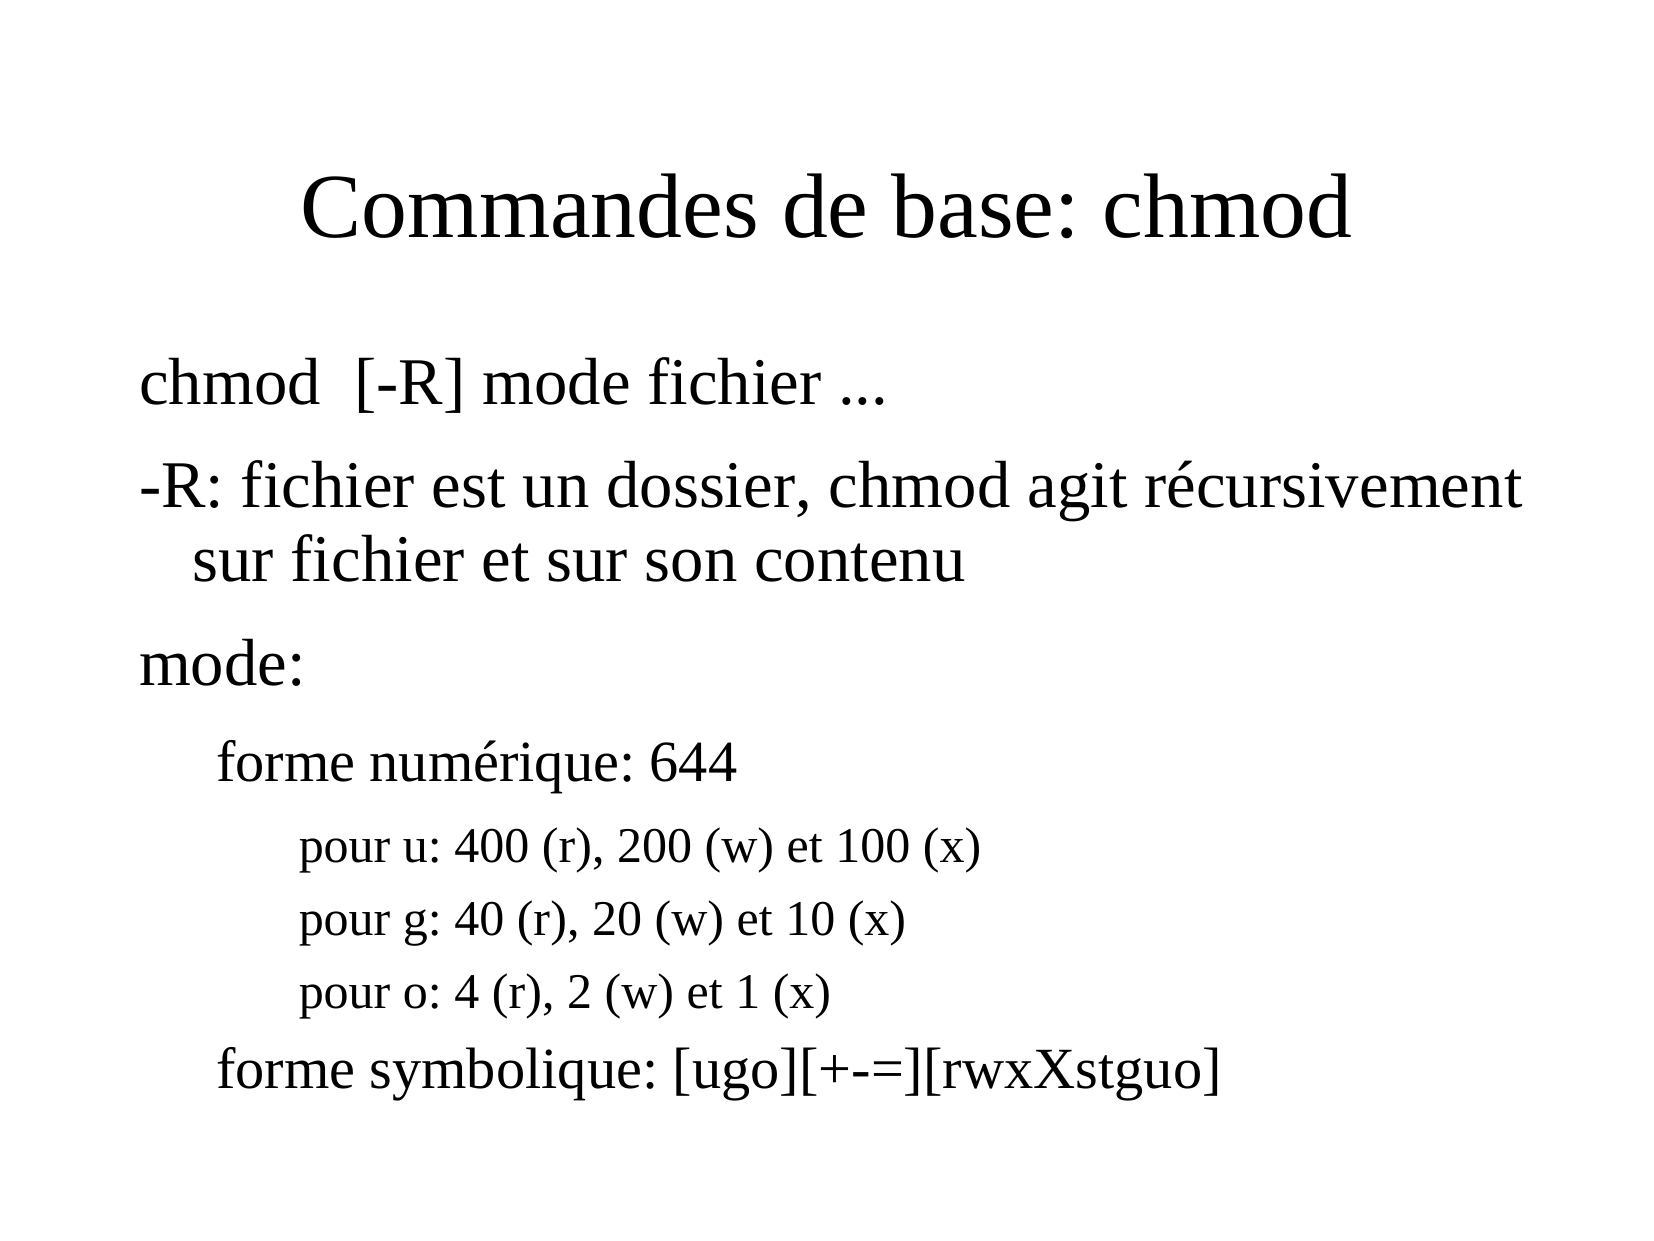

# Commandes de base: chmod
chmod [-R] mode fichier ...
-R: fichier est un dossier, chmod agit récursivement sur fichier et sur son contenu
mode:
forme numérique: 644
pour u: 400 (r), 200 (w) et 100 (x)
pour g: 40 (r), 20 (w) et 10 (x)
pour o: 4 (r), 2 (w) et 1 (x)
forme symbolique: [ugo][+-=][rwxXstguo]